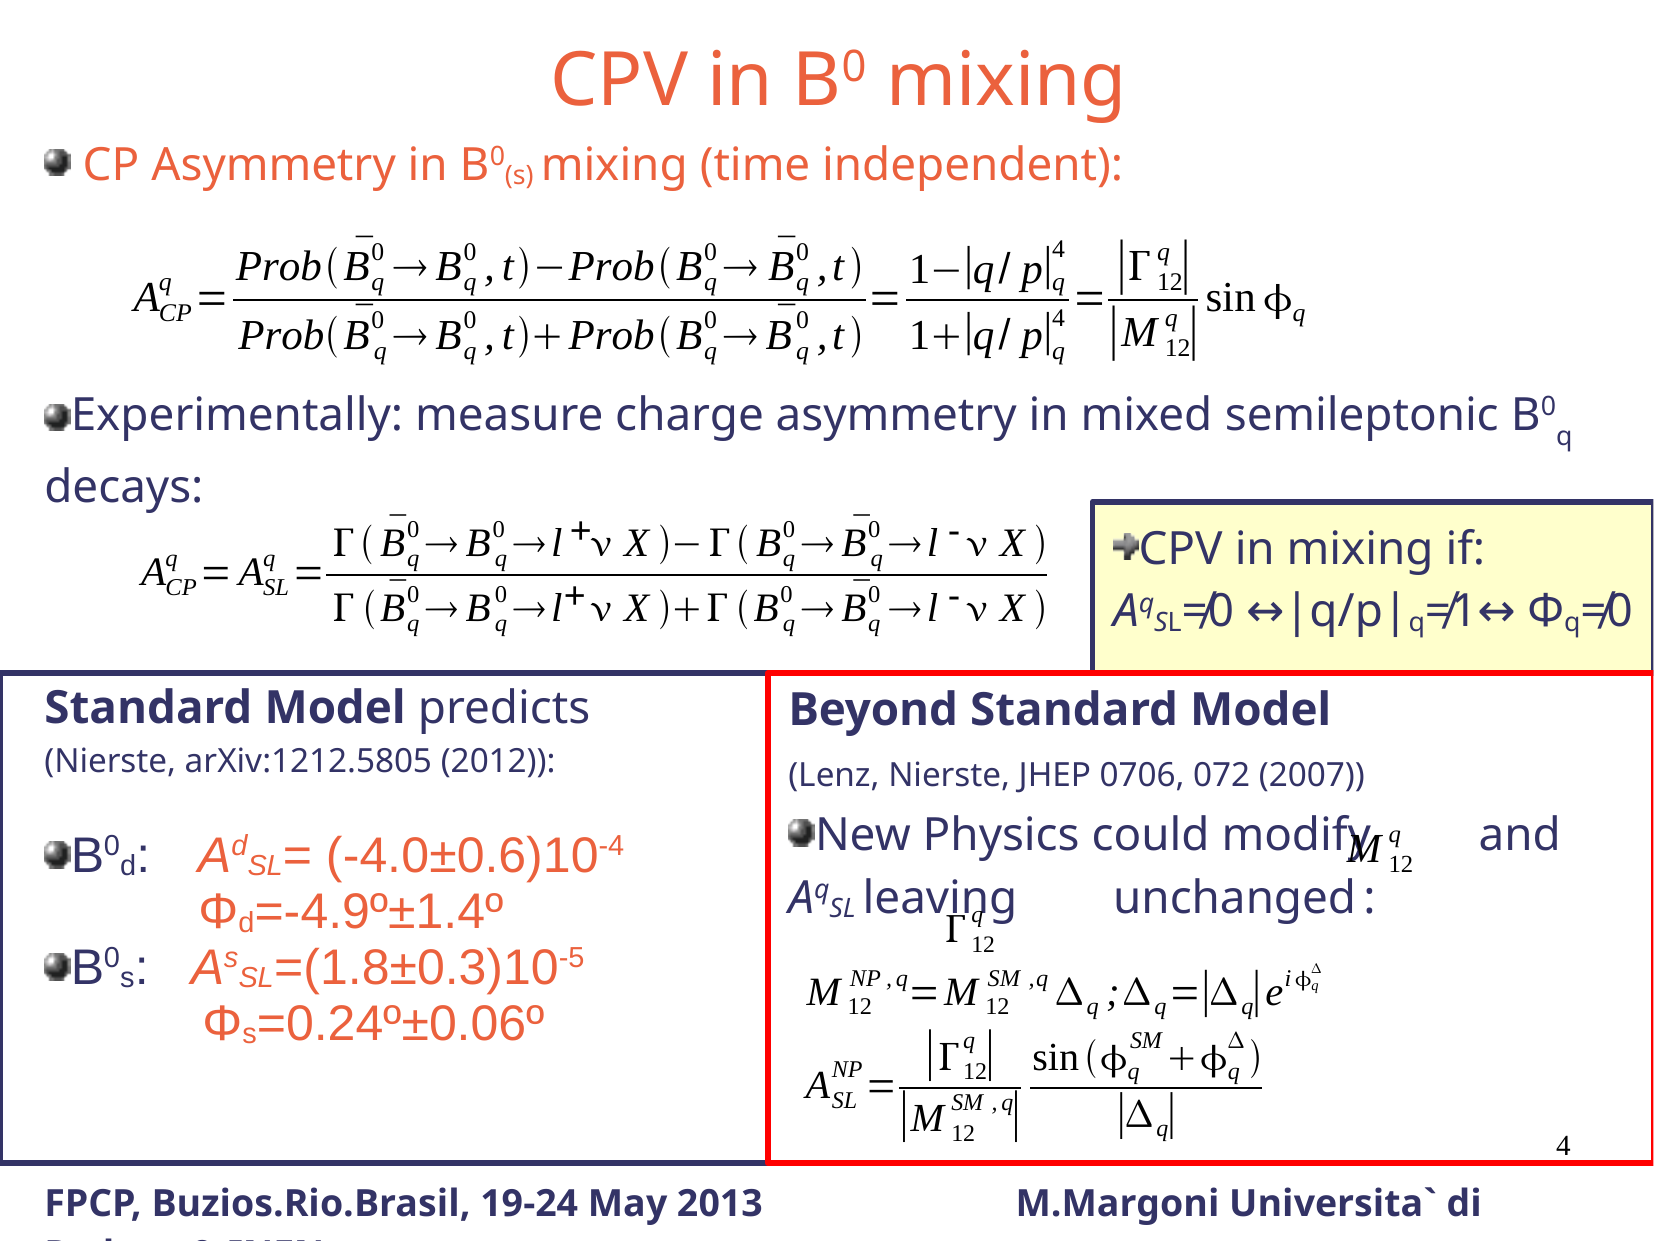

# CPV in B0 mixing
 CP Asymmetry in B0(s) mixing (time independent):
Experimentally: measure charge asymmetry in mixed semileptonic B0q decays:
+
-
CPV in mixing if:
AqSL≠0 ↔|q/p|q≠1↔ Φq≠0
+
-
Standard Model predicts
(Nierste, arXiv:1212.5805 (2012)):
B0d: AdSL= (-4.0±0.6)10-4
 Φd=-4.9º±1.4º
B0s: AsSL=(1.8±0.3)10-5
 Φs=0.24º±0.06º
Beyond Standard Model
New Physics could modify and AqSL leaving unchanged :
(Lenz, Nierste, JHEP 0706, 072 (2007))
4
FPCP, Buzios.Rio.Brasil, 19-24 May 2013 M.Margoni Universita` di Padova & INFN